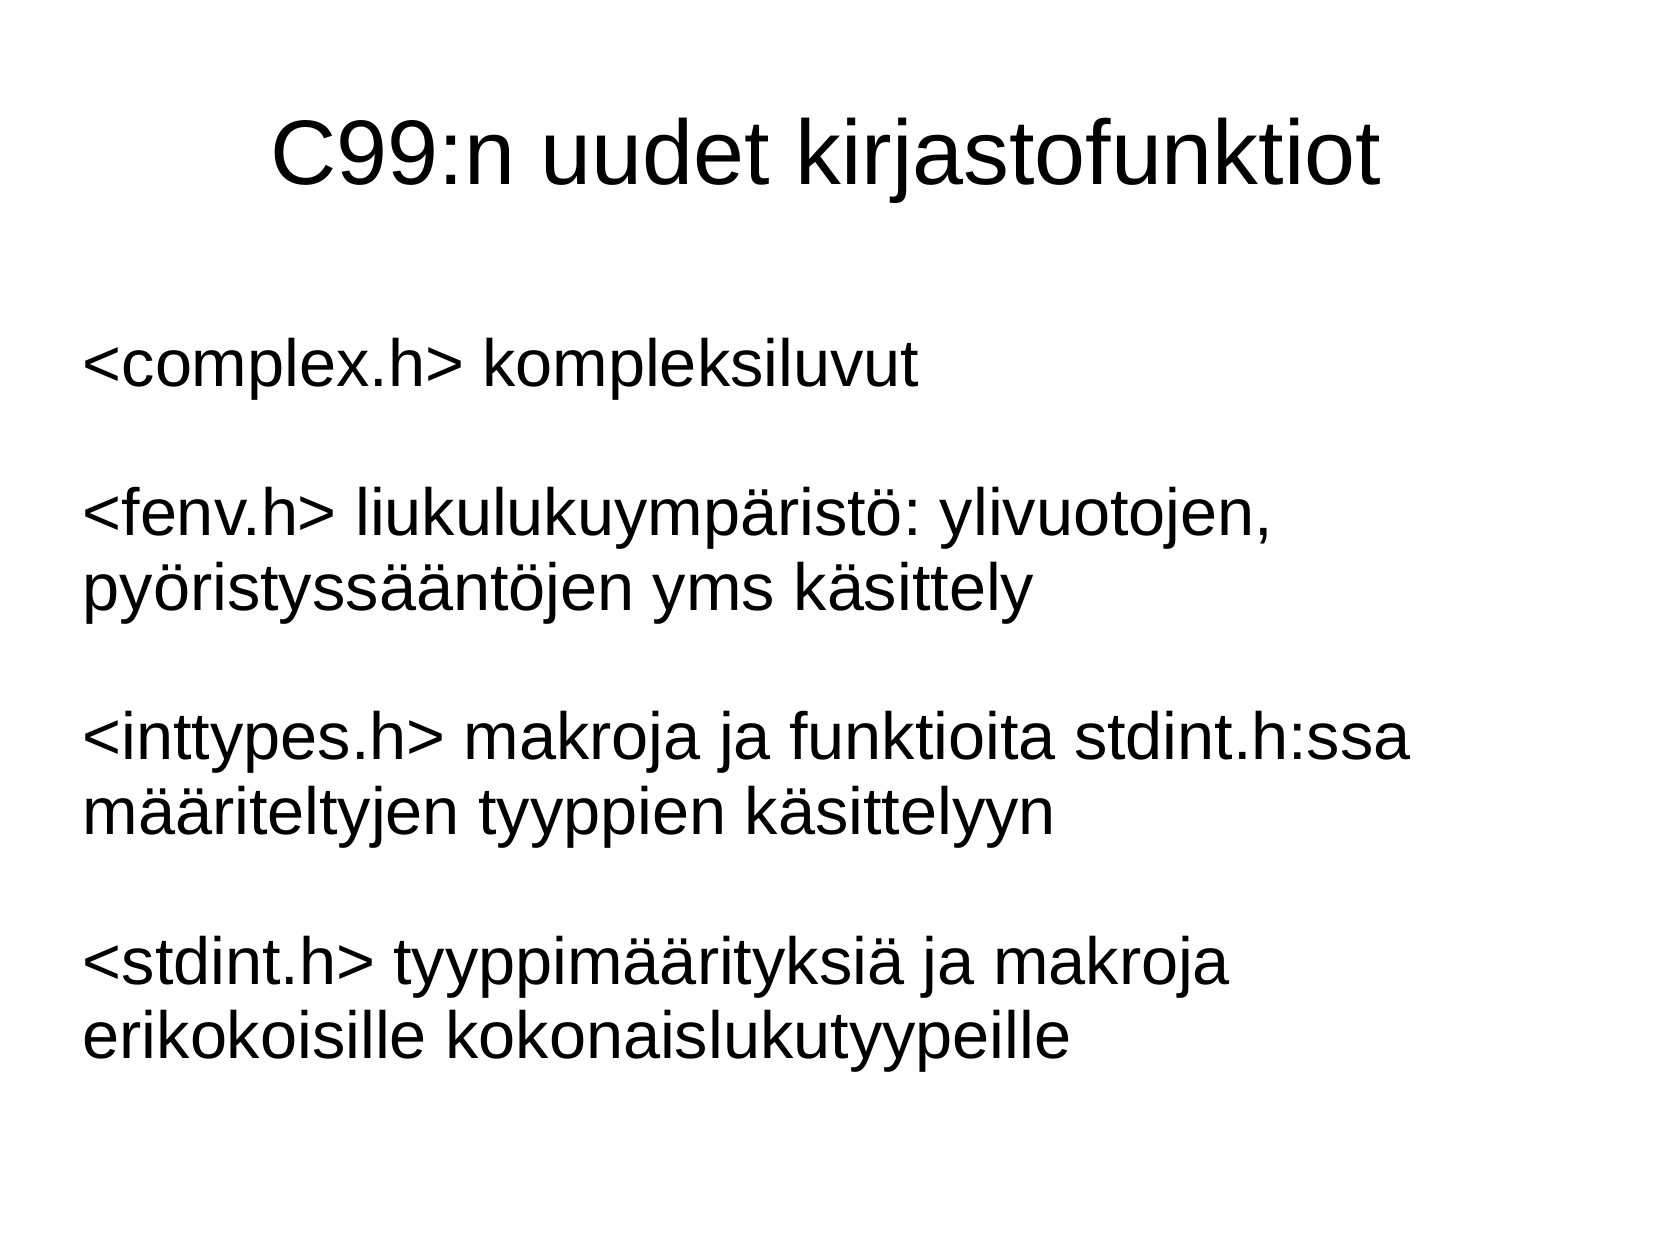

# C99:n uudet kirjastofunktiot
<complex.h> kompleksiluvut
<fenv.h> liukulukuympäristö: ylivuotojen, pyöristyssääntöjen yms käsittely
<inttypes.h> makroja ja funktioita stdint.h:ssa määriteltyjen tyyppien käsittelyyn
<stdint.h> tyyppimäärityksiä ja makroja erikokoisille kokonaislukutyypeille